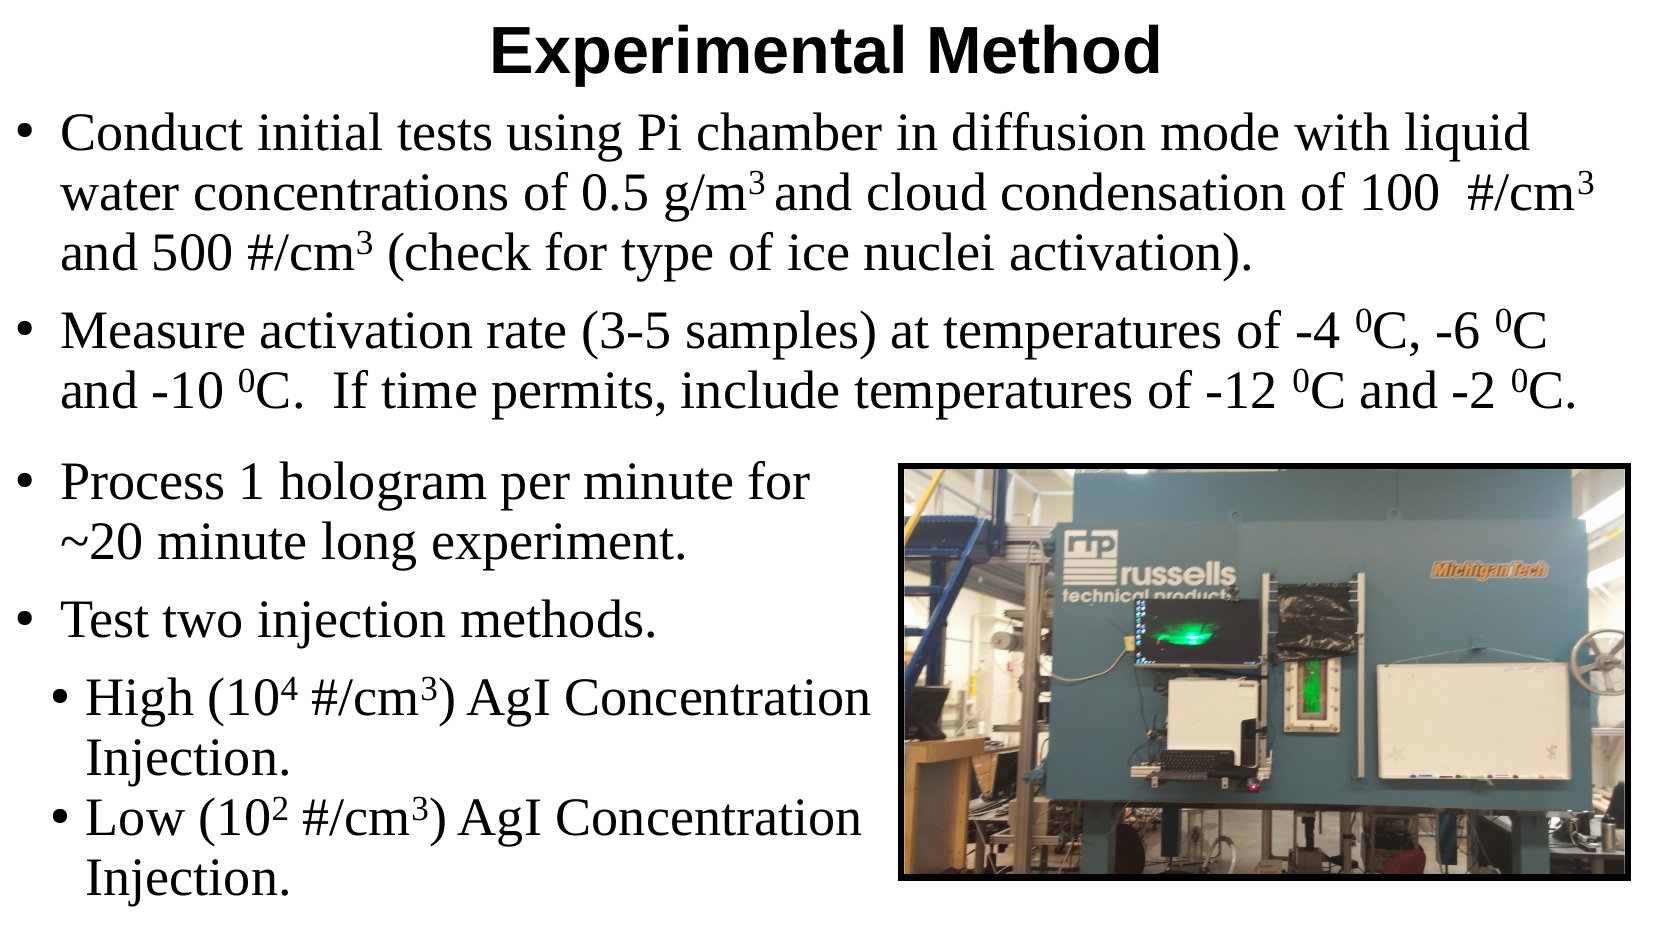

Experimental Method
# Conduct initial tests using Pi chamber in diffusion mode with liquid water concentrations of 0.5 g/m3 and cloud condensation of 100 #/cm3 and 500 #/cm3 (check for type of ice nuclei activation).
Measure activation rate (3-5 samples) at temperatures of -4 0C, -6 0C and -10 0C. If time permits, include temperatures of -12 0C and -2 0C.
Process 1 hologram per minute for ~20 minute long experiment.
Test two injection methods.
High (104 #/cm3) AgI Concentration Injection.
Low (102 #/cm3) AgI Concentration Injection.